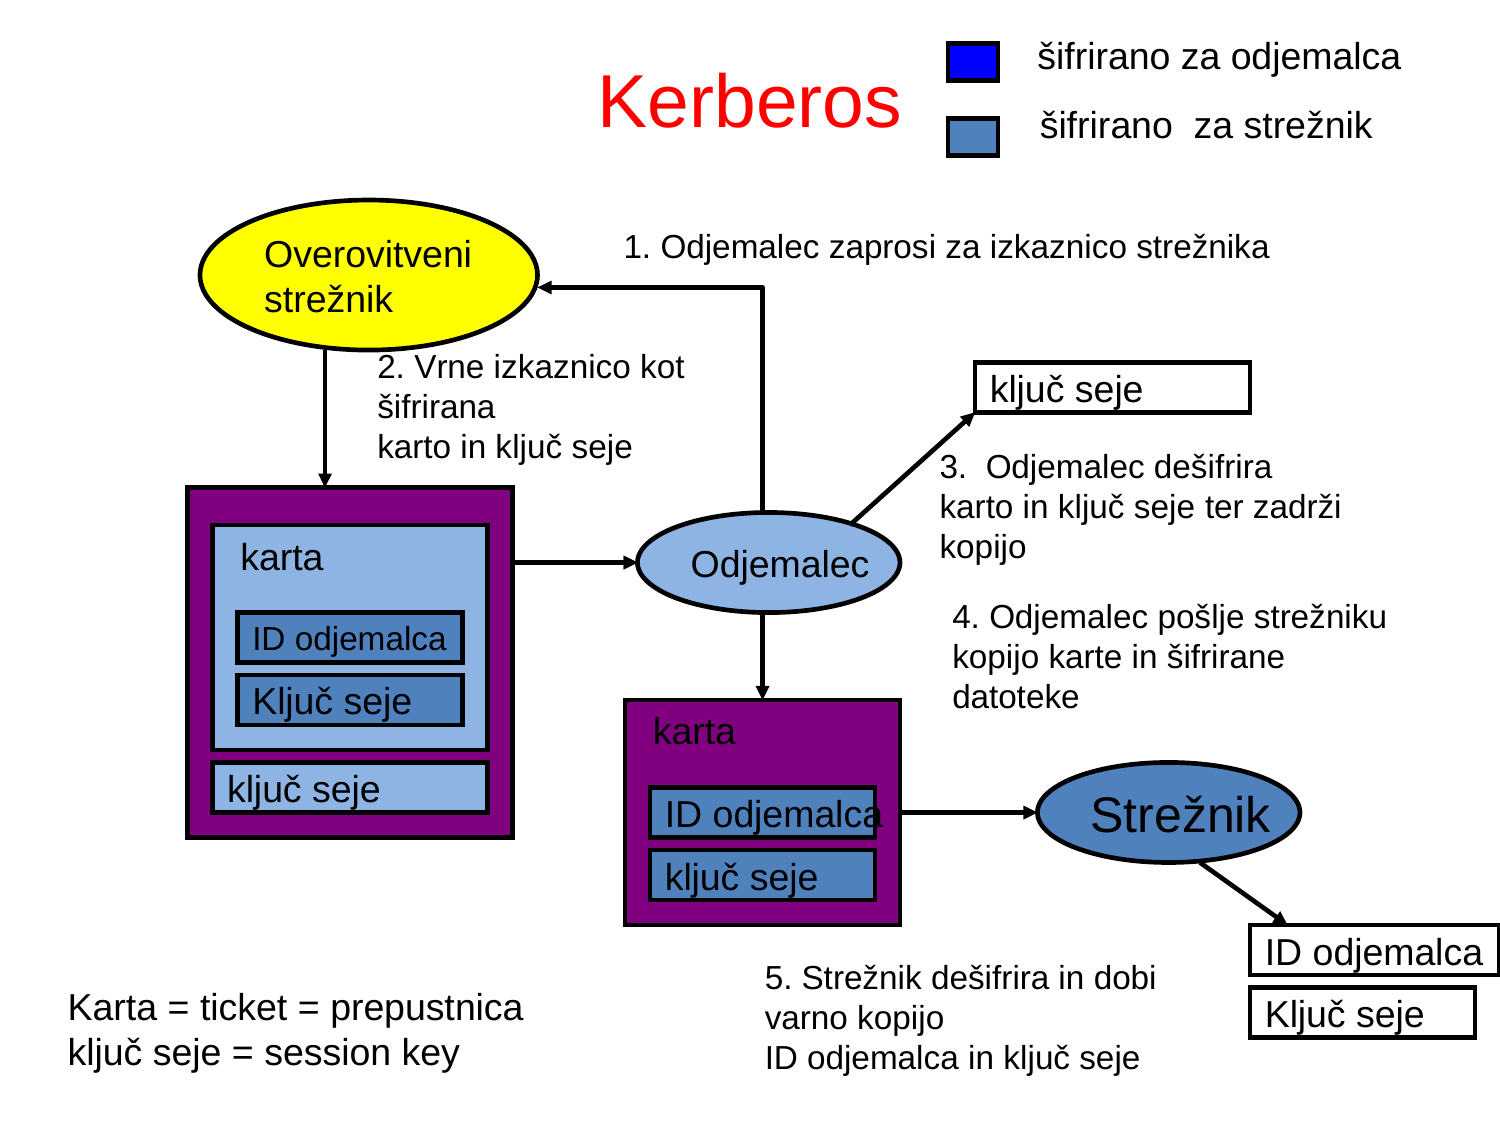

šifrirano za odjemalca
# Kerberos
šifrirano za strežnik
Overovitveni
strežnik
1. Odjemalec zaprosi za izkaznico strežnika
2. Vrne izkaznico kot
šifrirana
karto in ključ seje
ključ seje
3. Odjemalec dešifrira karto in ključ seje ter zadrži kopijo
Odjemalec
karta
4. Odjemalec pošlje strežniku
kopijo karte in šifrirane
datoteke
ID odjemalca
Ključ seje
karta
ključ seje
Strežnik
ID odjemalca
ključ seje
ID odjemalca
5. Strežnik dešifrira in dobi varno kopijo
ID odjemalca in ključ seje
Karta = ticket = prepustnica
ključ seje = session key
Ključ seje